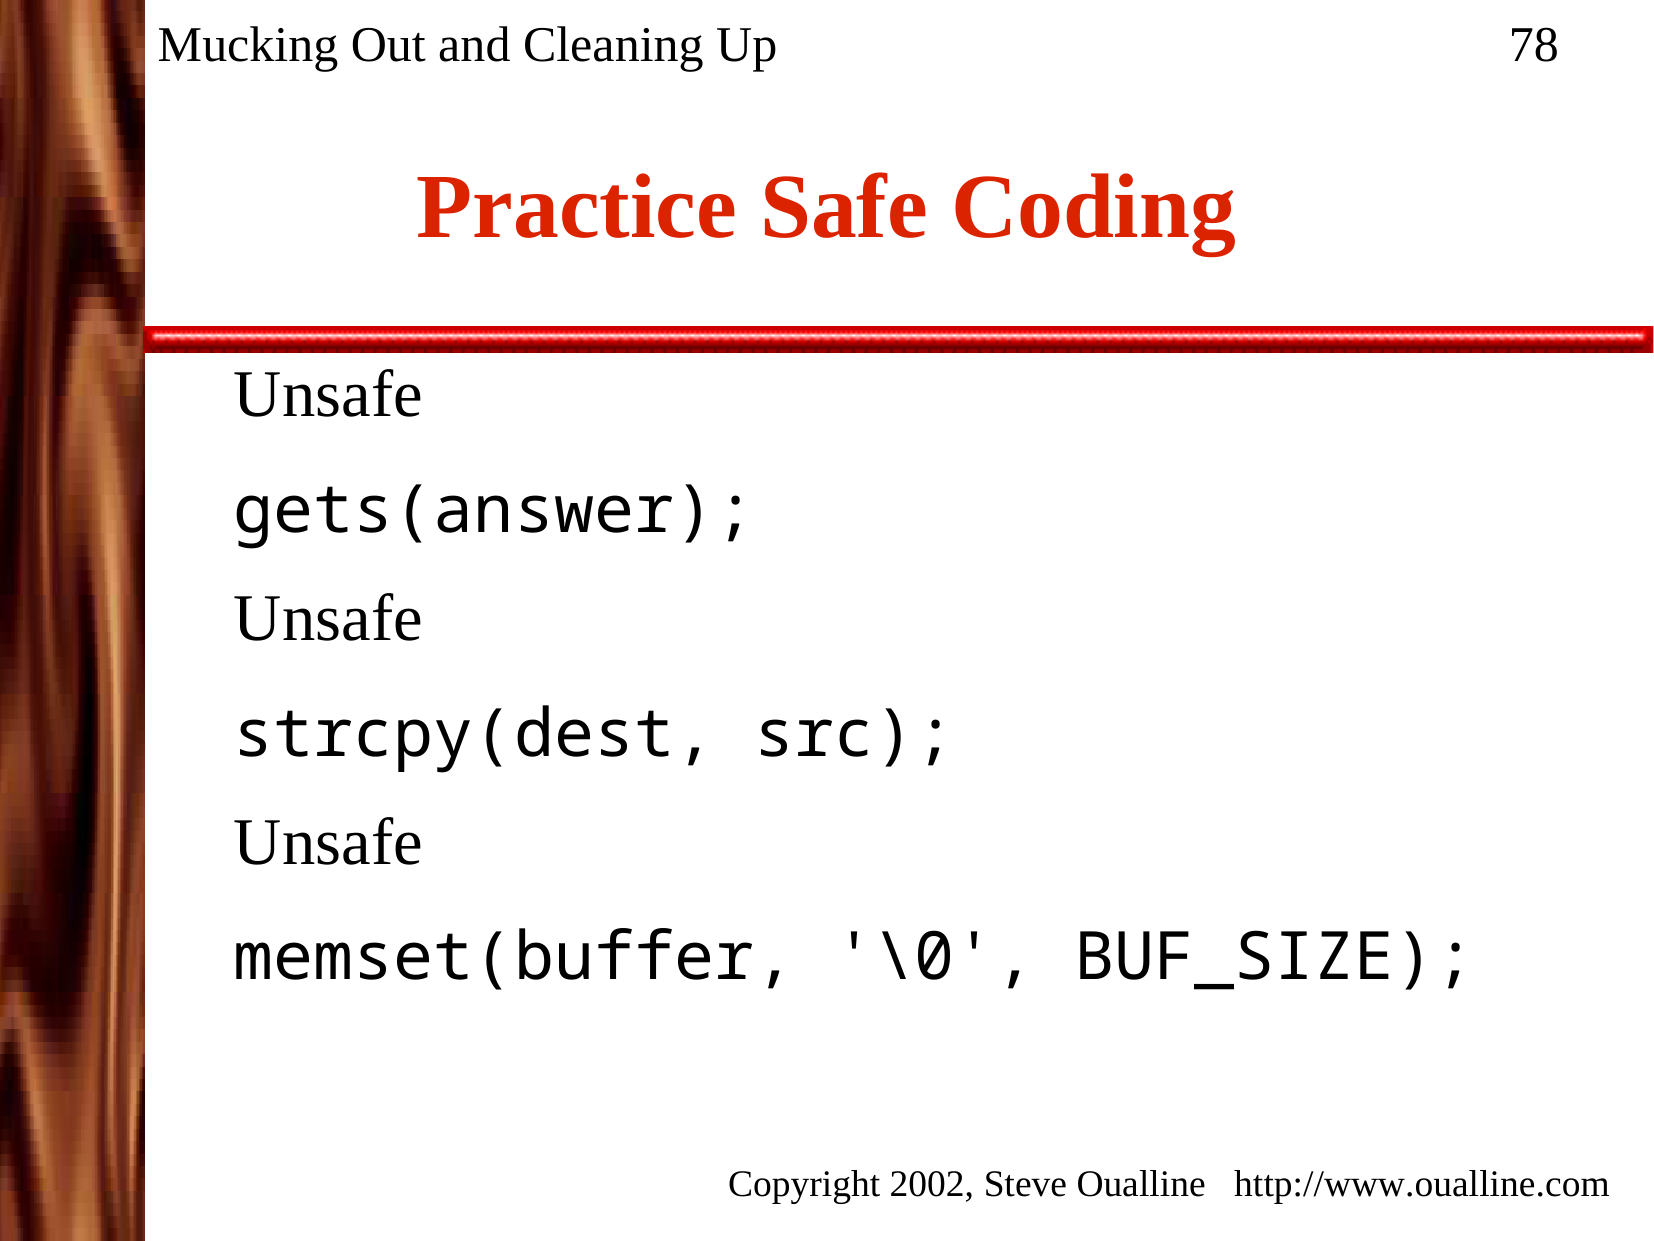

# Practice Safe Coding
Unsafe
gets(answer);
Unsafe
strcpy(dest, src);
Unsafe
memset(buffer, '\0', BUF_SIZE);